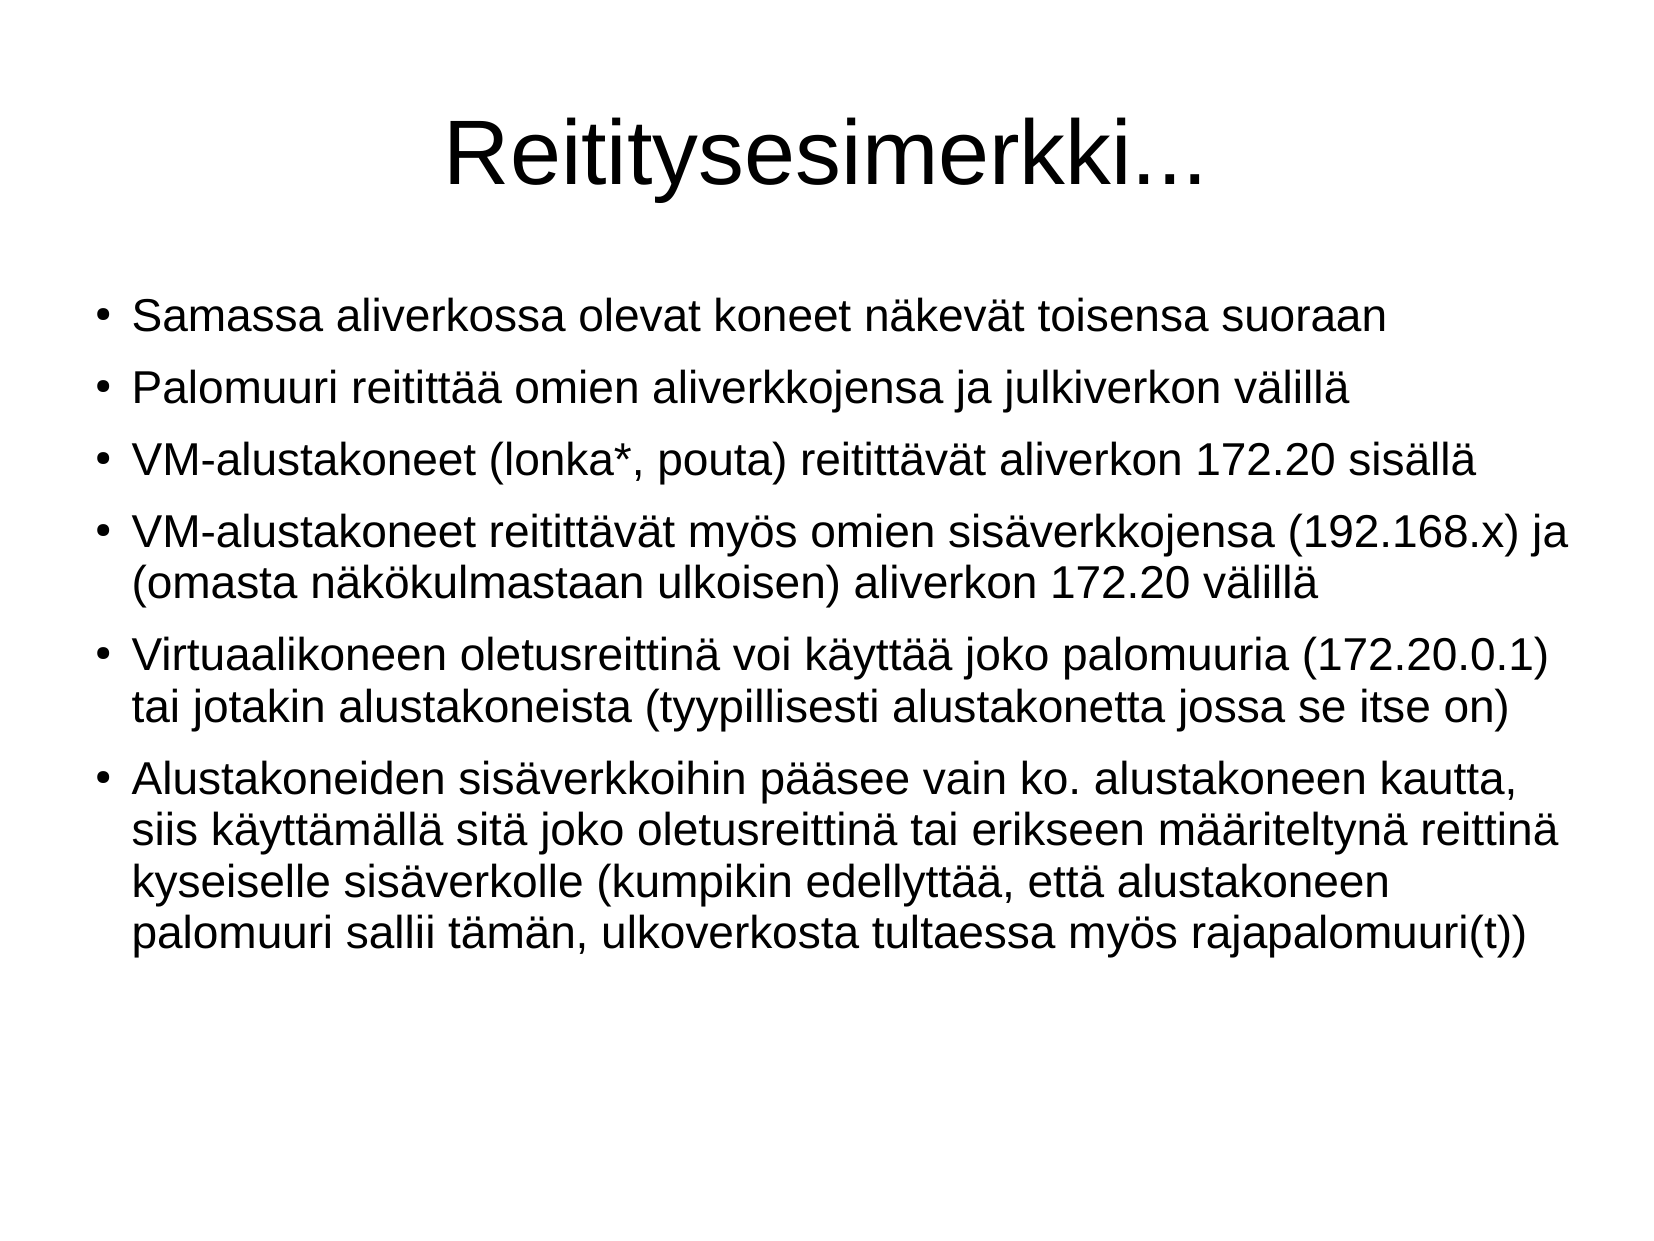

# Reititysesimerkki...
Samassa aliverkossa olevat koneet näkevät toisensa suoraan
Palomuuri reitittää omien aliverkkojensa ja julkiverkon välillä
VM-alustakoneet (lonka*, pouta) reitittävät aliverkon 172.20 sisällä
VM-alustakoneet reitittävät myös omien sisäverkkojensa (192.168.x) ja (omasta näkökulmastaan ulkoisen) aliverkon 172.20 välillä
Virtuaalikoneen oletusreittinä voi käyttää joko palomuuria (172.20.0.1) tai jotakin alustakoneista (tyypillisesti alustakonetta jossa se itse on)
Alustakoneiden sisäverkkoihin pääsee vain ko. alustakoneen kautta, siis käyttämällä sitä joko oletusreittinä tai erikseen määriteltynä reittinä kyseiselle sisäverkolle (kumpikin edellyttää, että alustakoneen palomuuri sallii tämän, ulkoverkosta tultaessa myös rajapalomuuri(t))